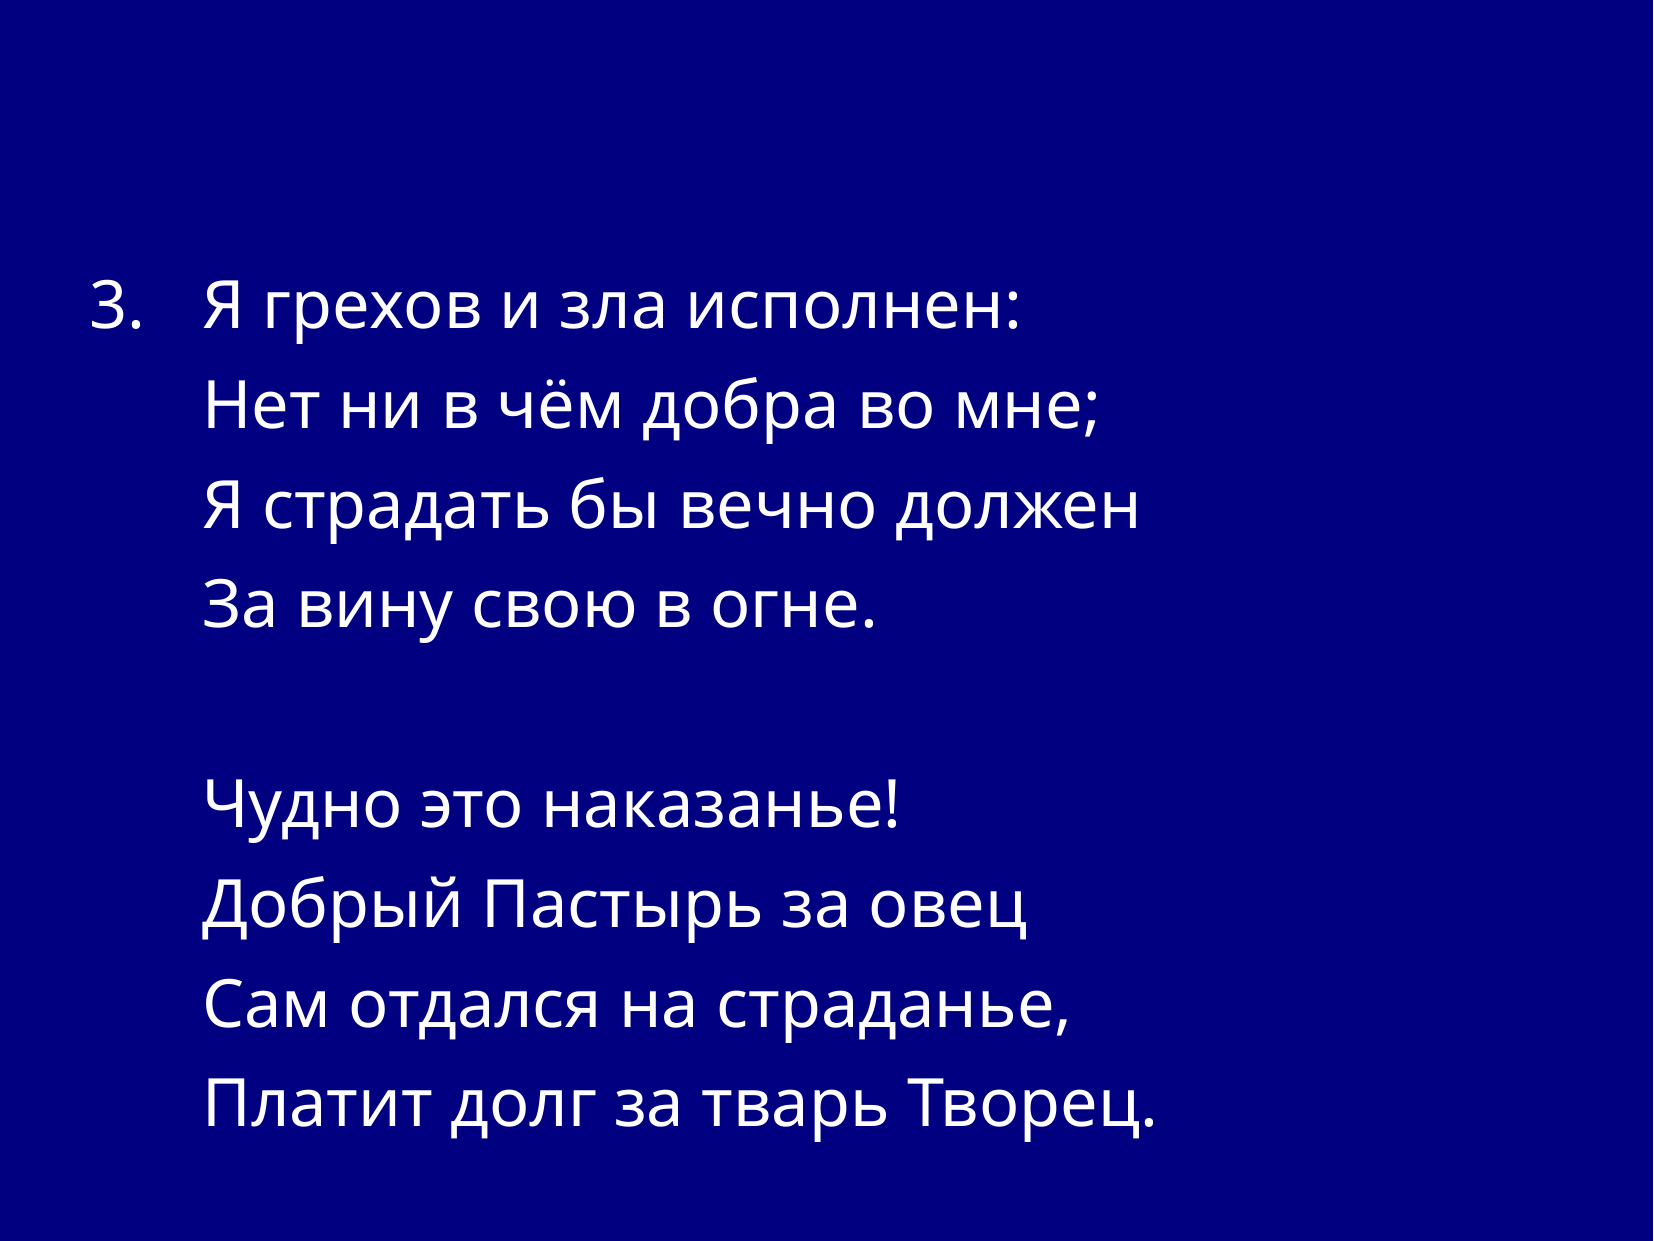

3.	Я грехов и зла исполнен:
	Нет ни в чём добра во мне;
	Я страдать бы вечно должен
	За вину свою в огне.
	Чудно это наказанье!
	Добрый Пастырь за овец
	Сам отдался на страданье,
	Платит долг за тварь Творец.